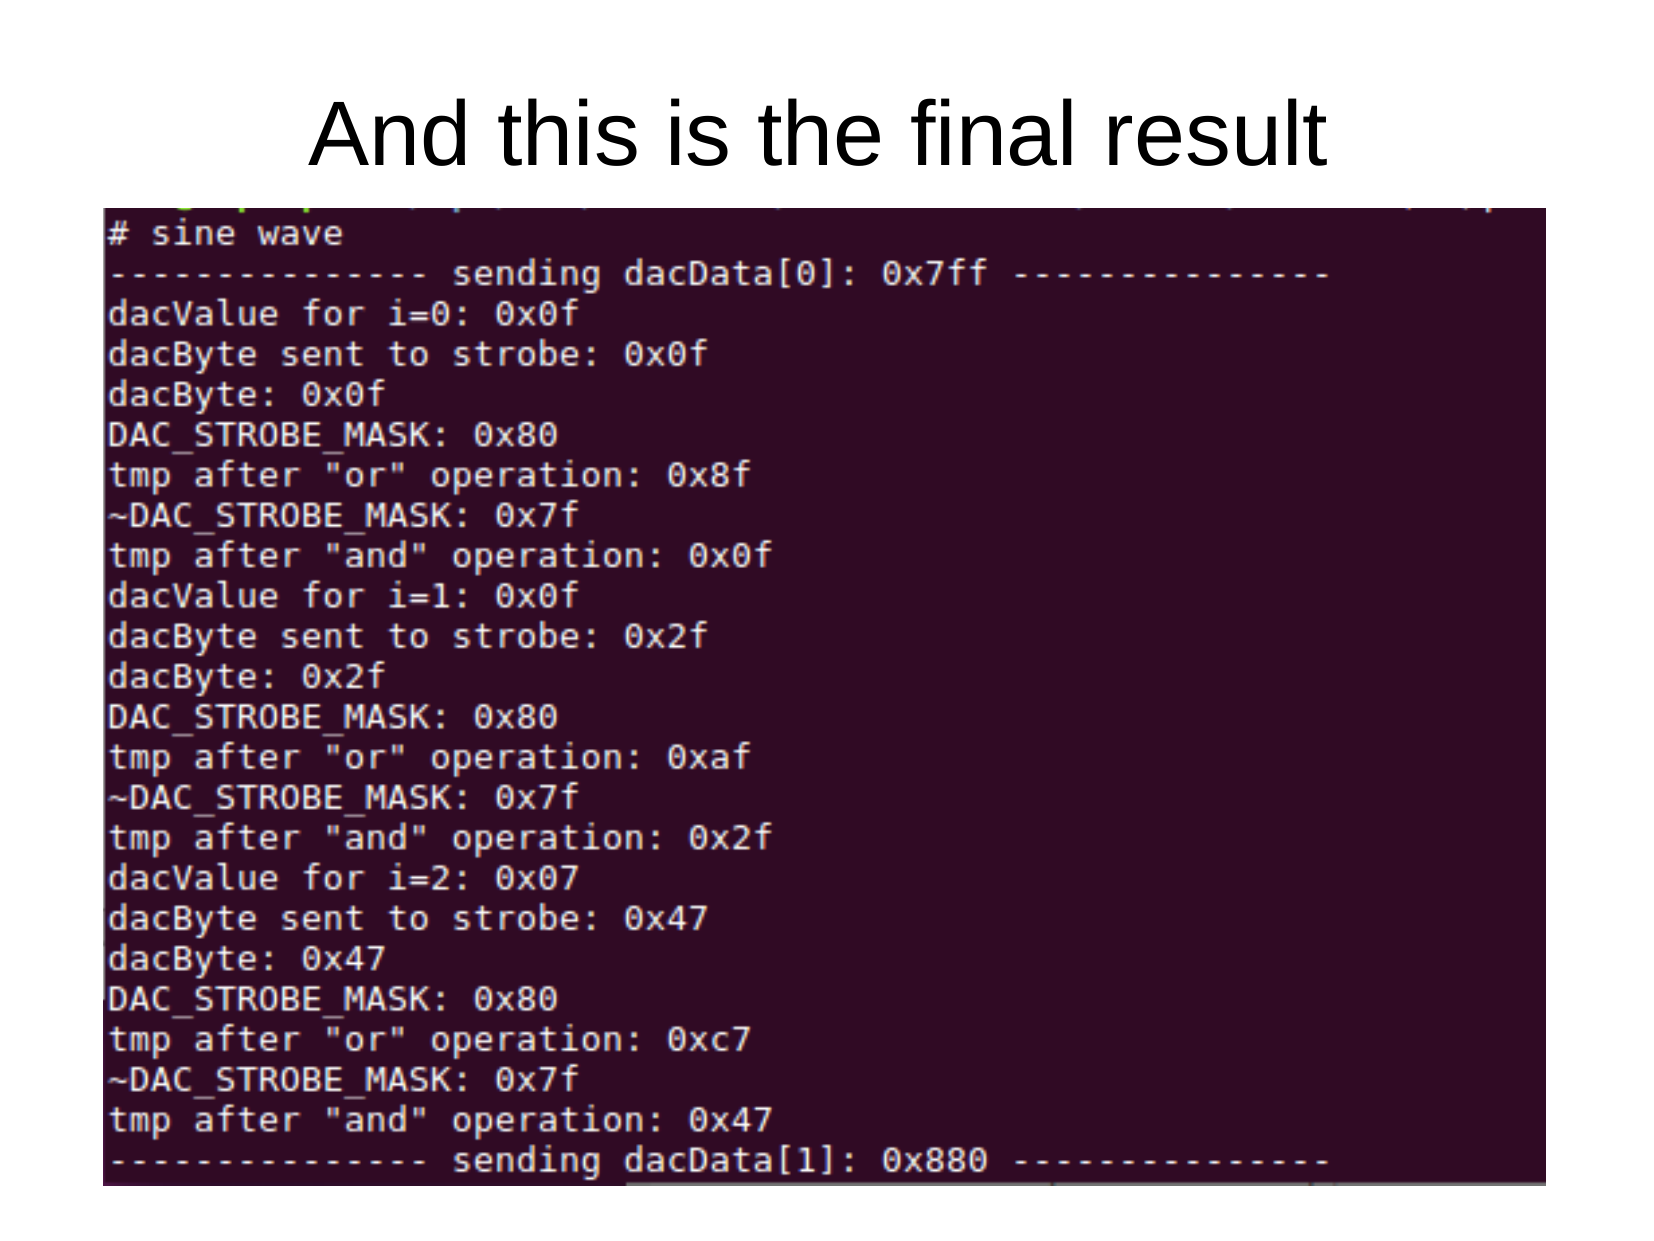

# And this is the final result